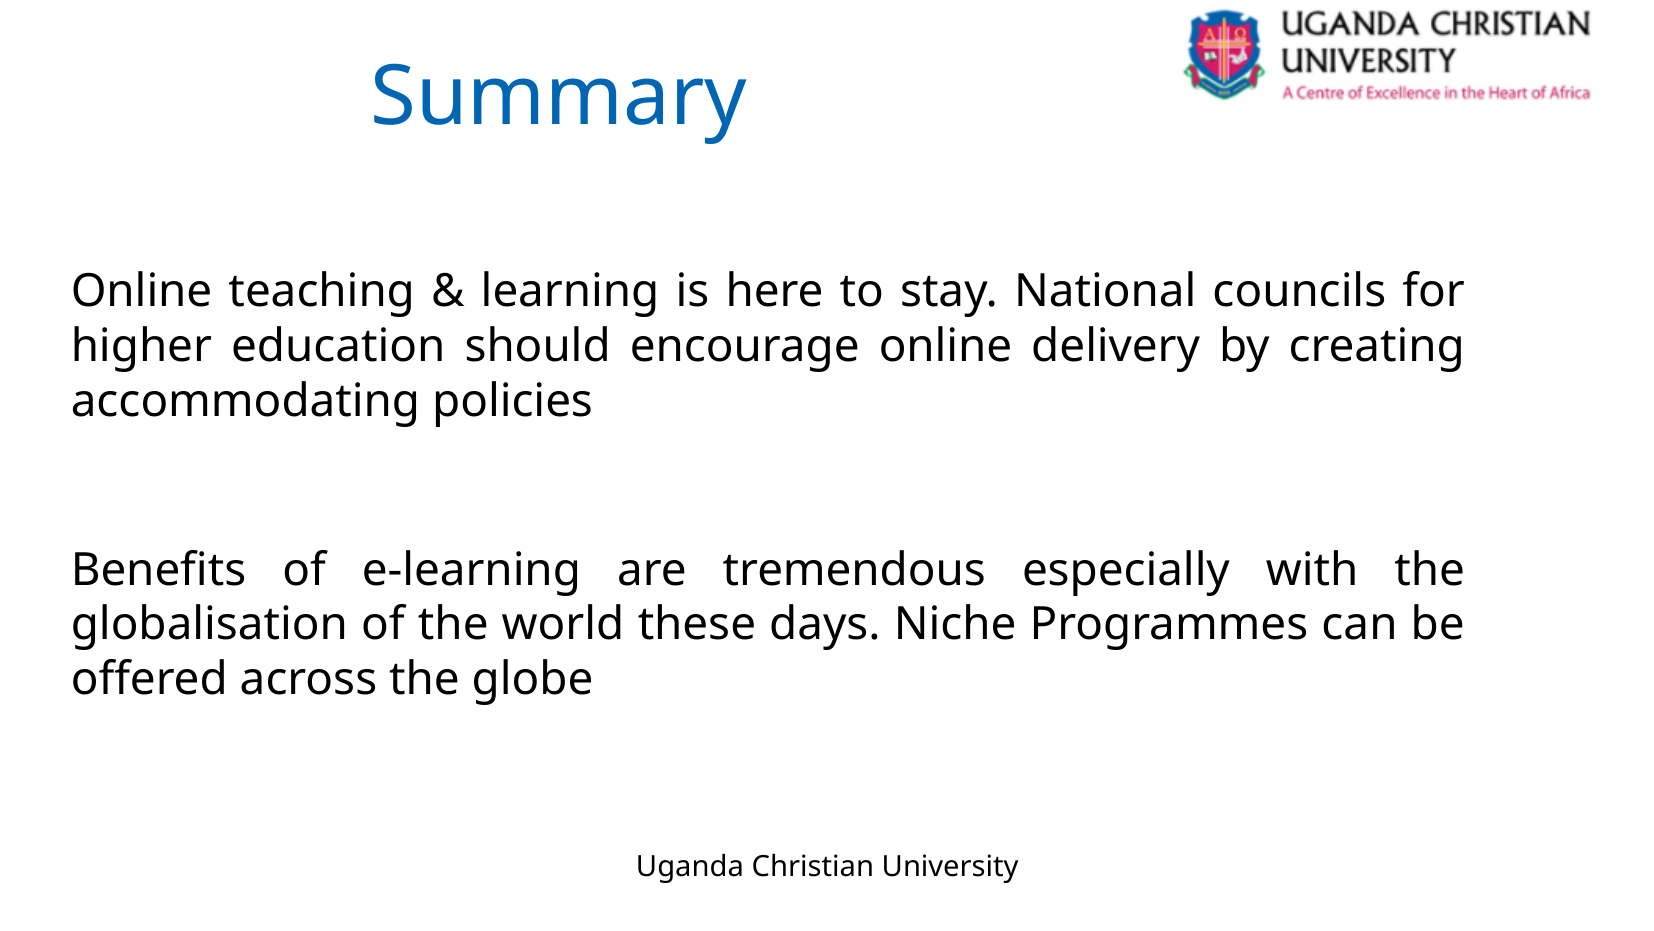

# Summary
Online teaching & learning is here to stay. National councils for higher education should encourage online delivery by creating accommodating policies
Benefits of e-learning are tremendous especially with the globalisation of the world these days. Niche Programmes can be offered across the globe
Uganda Christian University